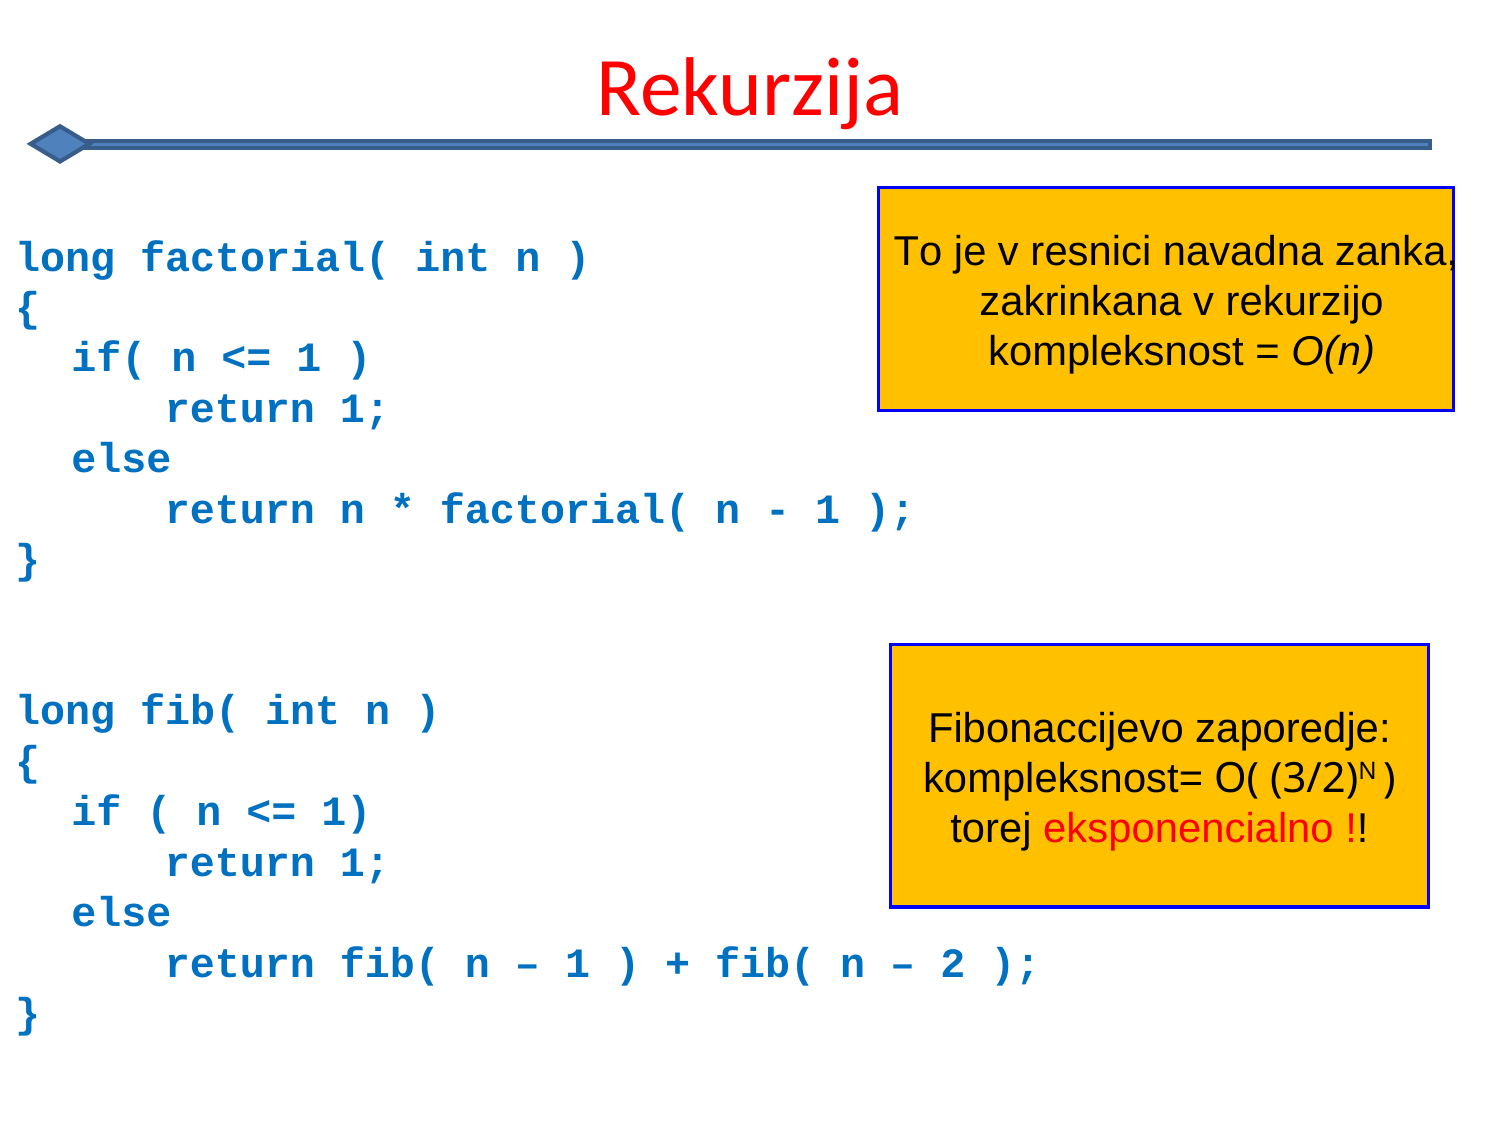

# Rekurzija
To je v resnici navadna zanka,
zakrinkana v rekurzijo
kompleksnost = O(n)
long factorial( int n )
{
	if( n <= 1 )
		return 1;
	else
		return n * factorial( n - 1 );
}
long fib( int n )
{
	if ( n <= 1)
		return 1;
	else
		return fib( n – 1 ) + fib( n – 2 );
}
Fibonaccijevo zaporedje:
kompleksnost= O( (3/2)N )
torej eksponencialno !!